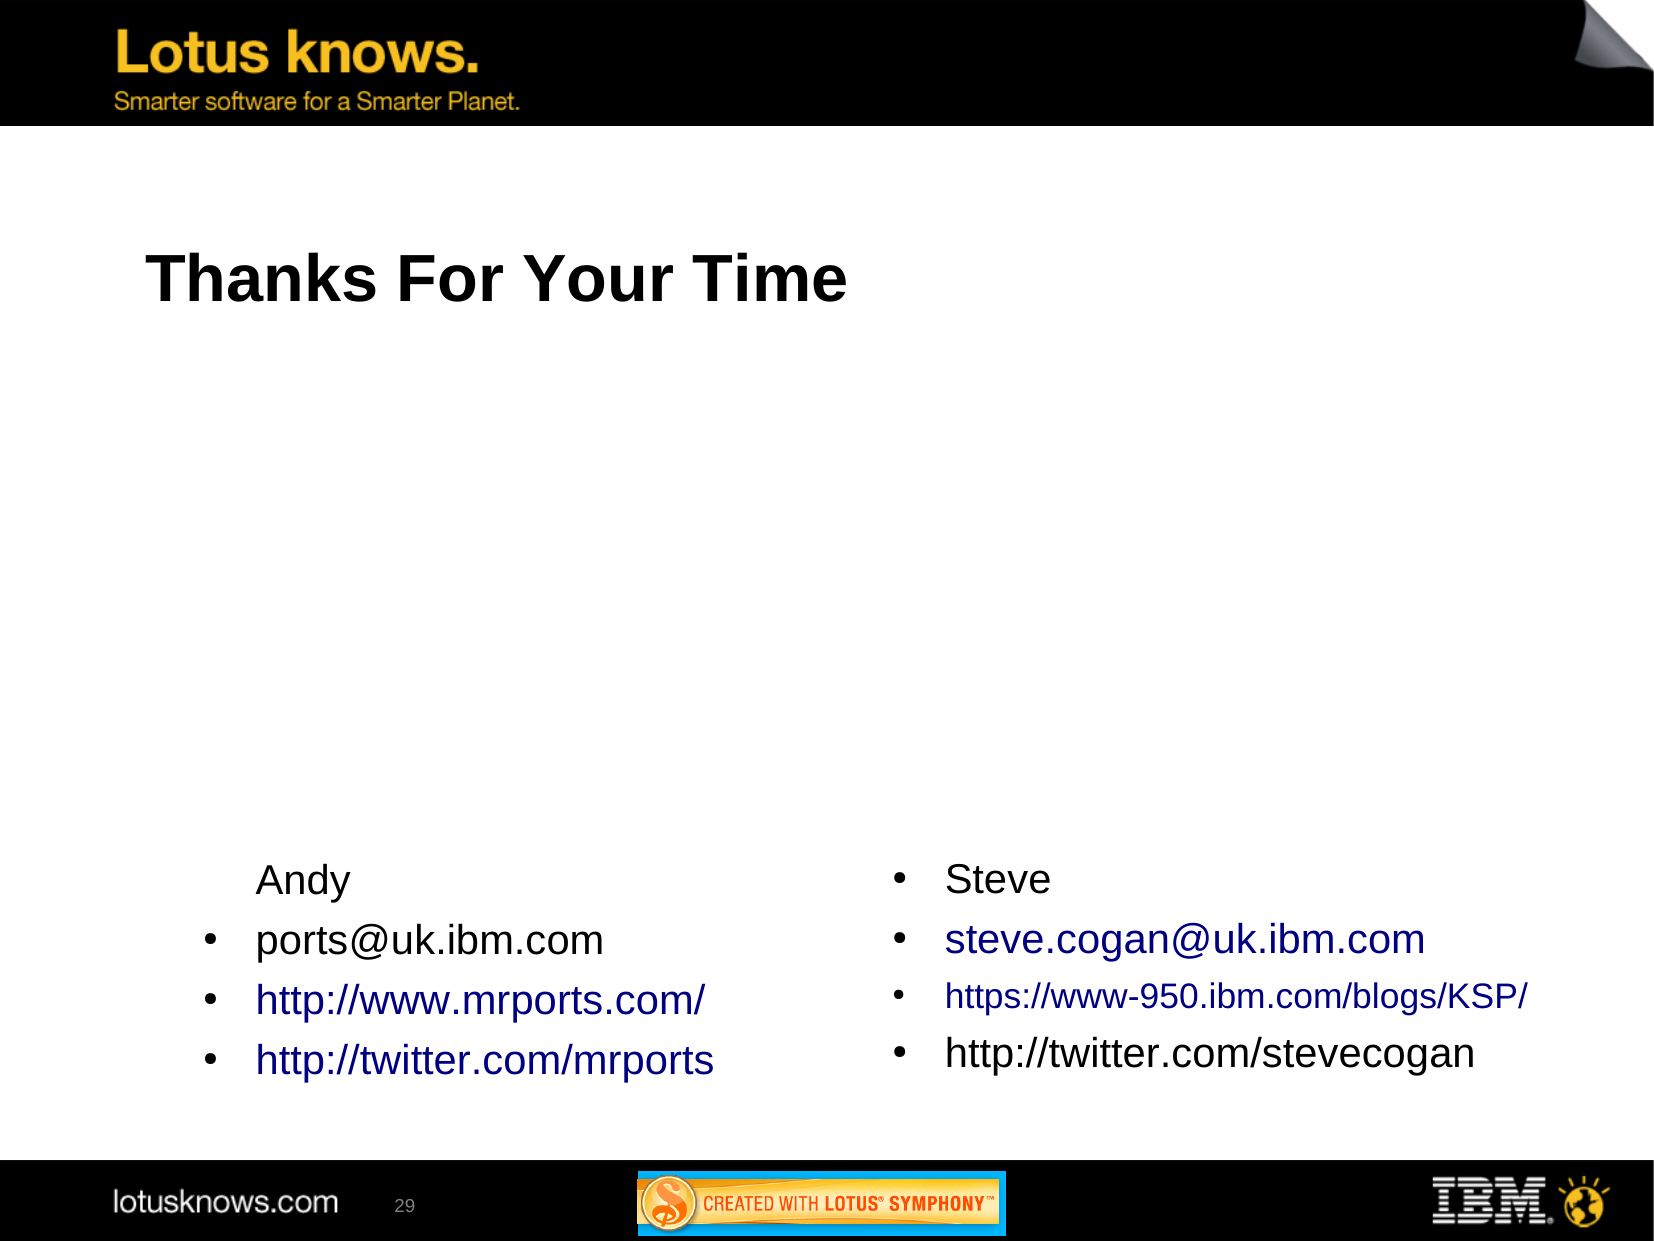

# Thanks For Your Time
Steve
steve.cogan@uk.ibm.com
https://www-950.ibm.com/blogs/KSP/
http://twitter.com/stevecogan
Andy
ports@uk.ibm.com
http://www.mrports.com/
http://twitter.com/mrports
29